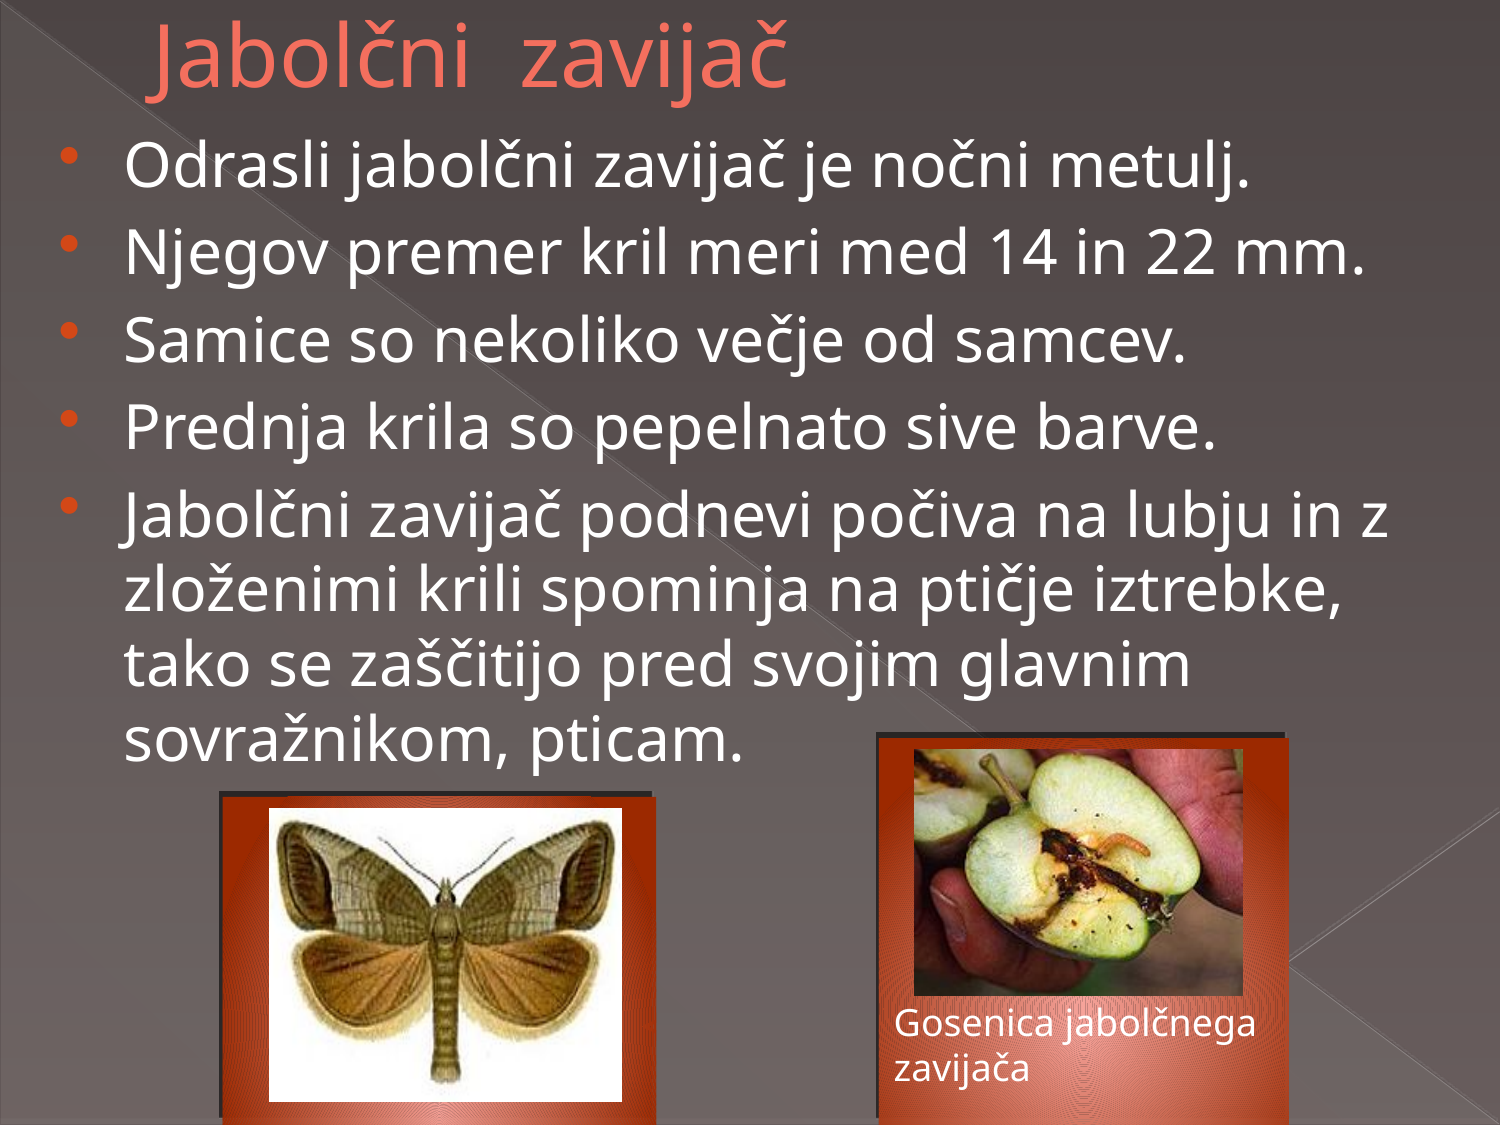

# Jabolčni zavijač
Odrasli jabolčni zavijač je nočni metulj.
Njegov premer kril meri med 14 in 22 mm.
Samice so nekoliko večje od samcev.
Prednja krila so pepelnato sive barve.
Jabolčni zavijač podnevi počiva na lubju in z zloženimi krili spominja na ptičje iztrebke, tako se zaščitijo pred svojim glavnim sovražnikom, pticam.
Gosenica jabolčnega zavijača